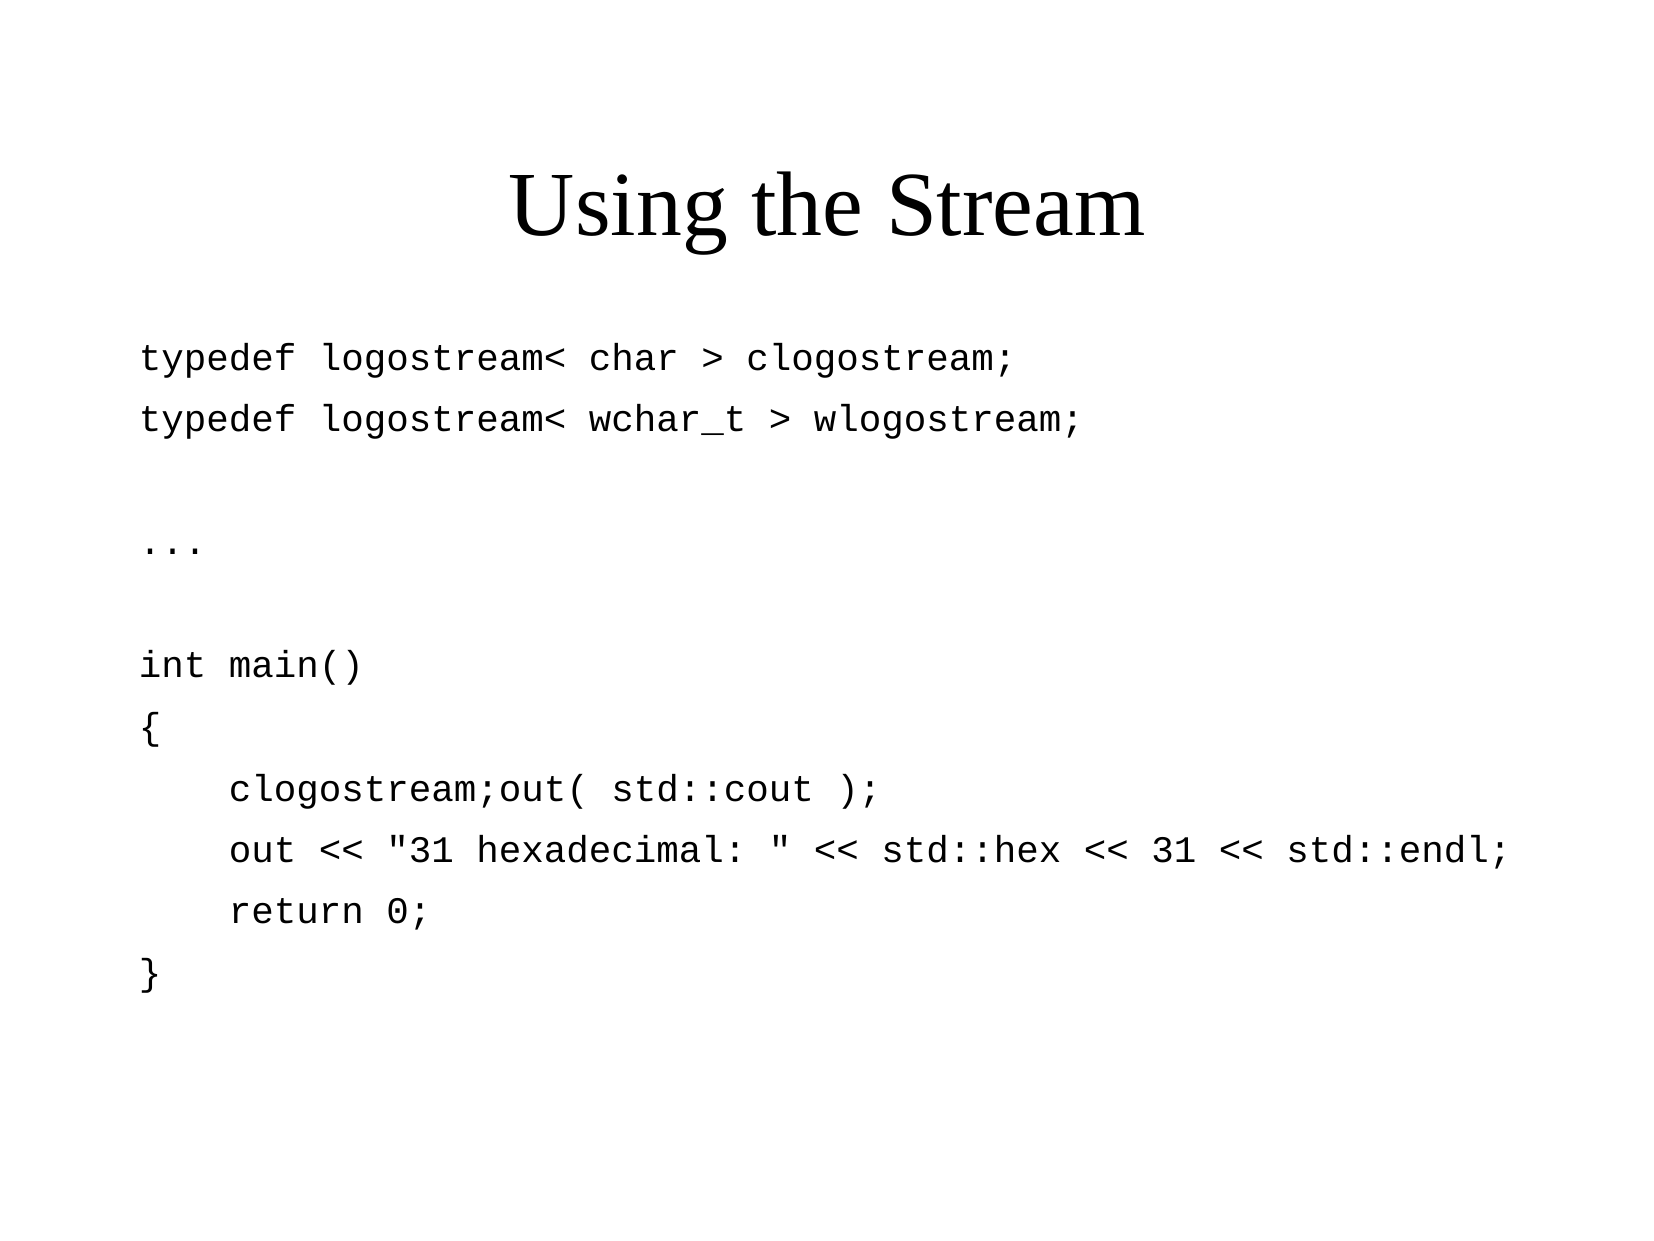

# Using the Stream
typedef logostream< char > clogostream;
typedef logostream< wchar_t > wlogostream;
...
int main()
{
 clogostream;out( std::cout );
 out << "31 hexadecimal: " << std::hex << 31 << std::endl;
 return 0;
}